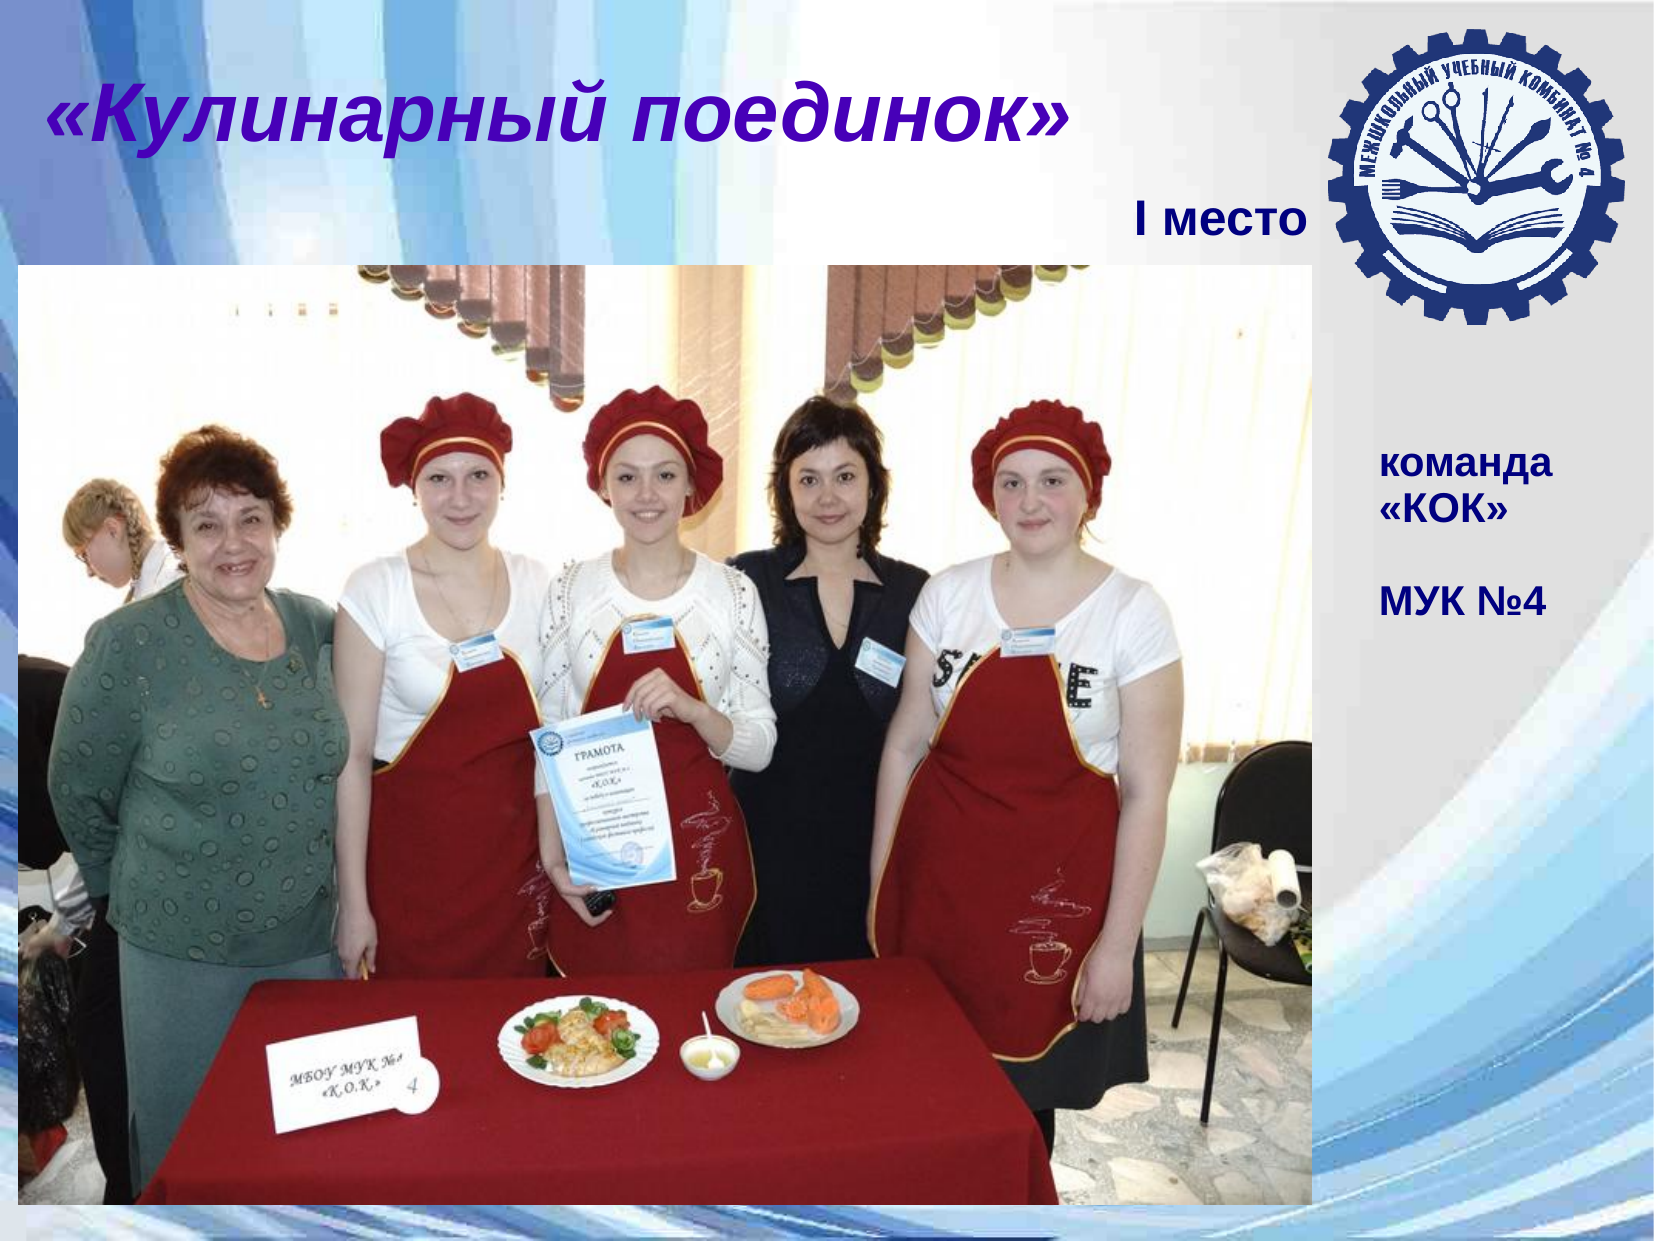

«Кулинарный поединок»
I место
команда «КОК»
МУК №4